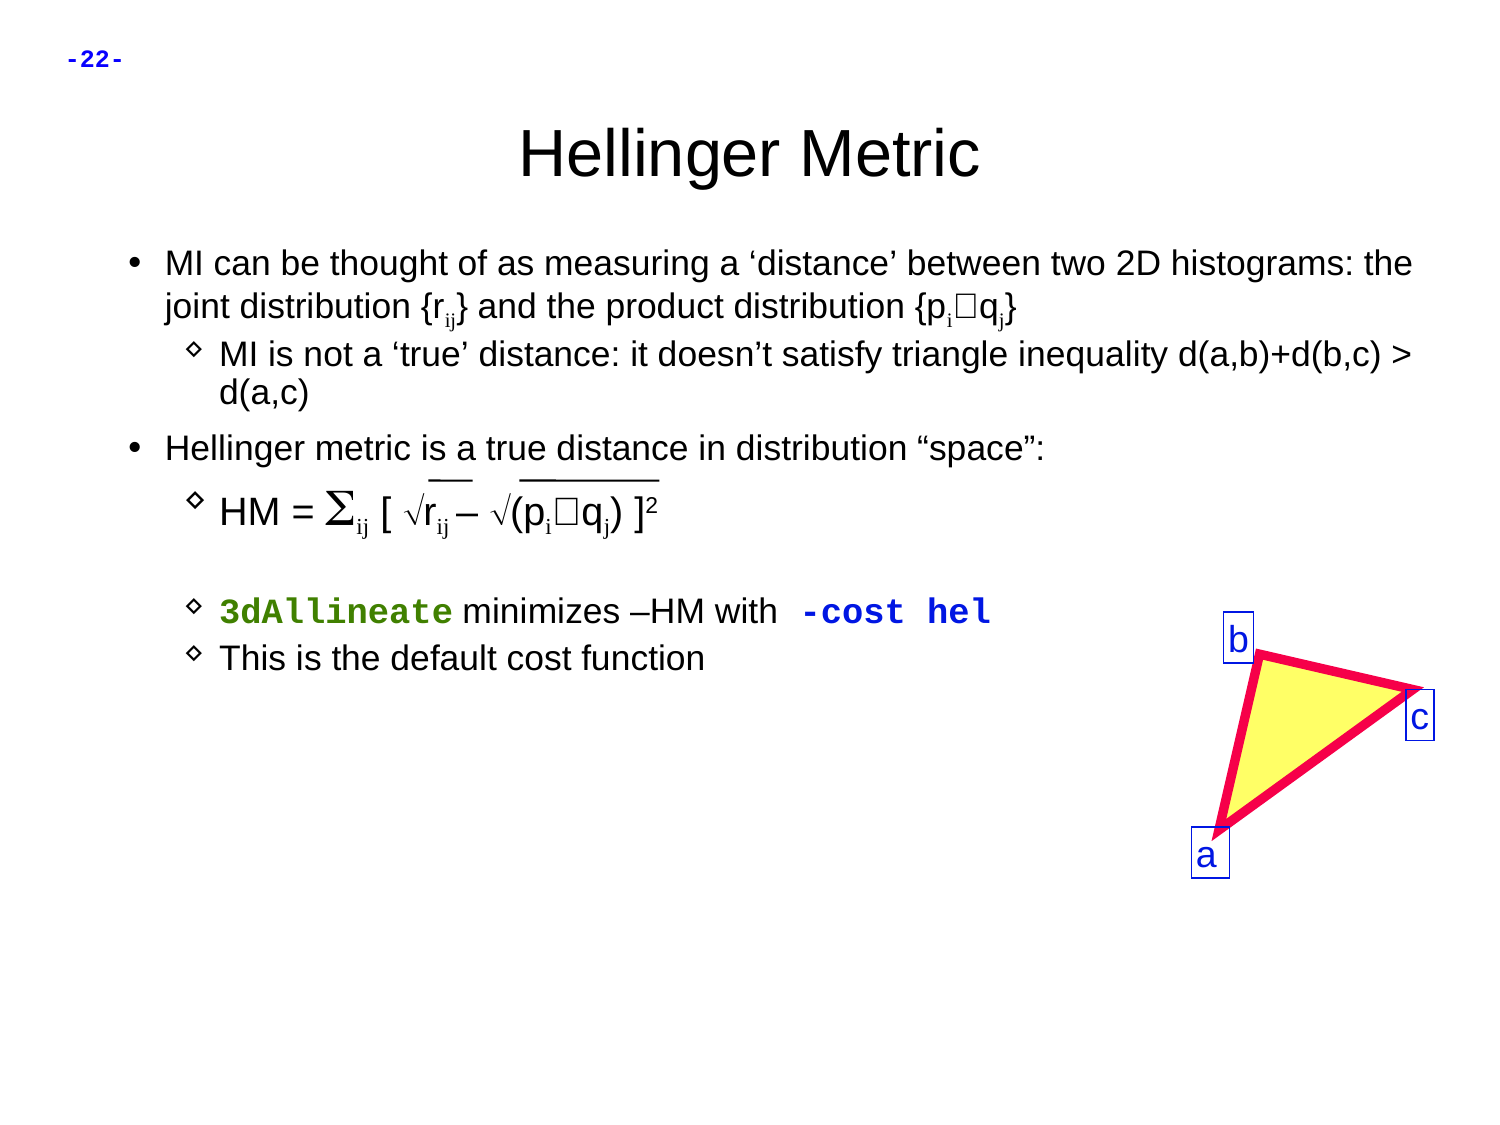

Hellinger Metric
MI can be thought of as measuring a ‘distance’ between two 2D histograms: the joint distribution {rij} and the product distribution {piqj}
MI is not a ‘true’ distance: it doesn’t satisfy triangle inequality d(a,b)+d(b,c) > d(a,c)
Hellinger metric is a true distance in distribution “space”:
HM = ij [ rij – (piqj) ]2
3dAllineate minimizes –HM with -cost hel
This is the default cost function
b
c
a